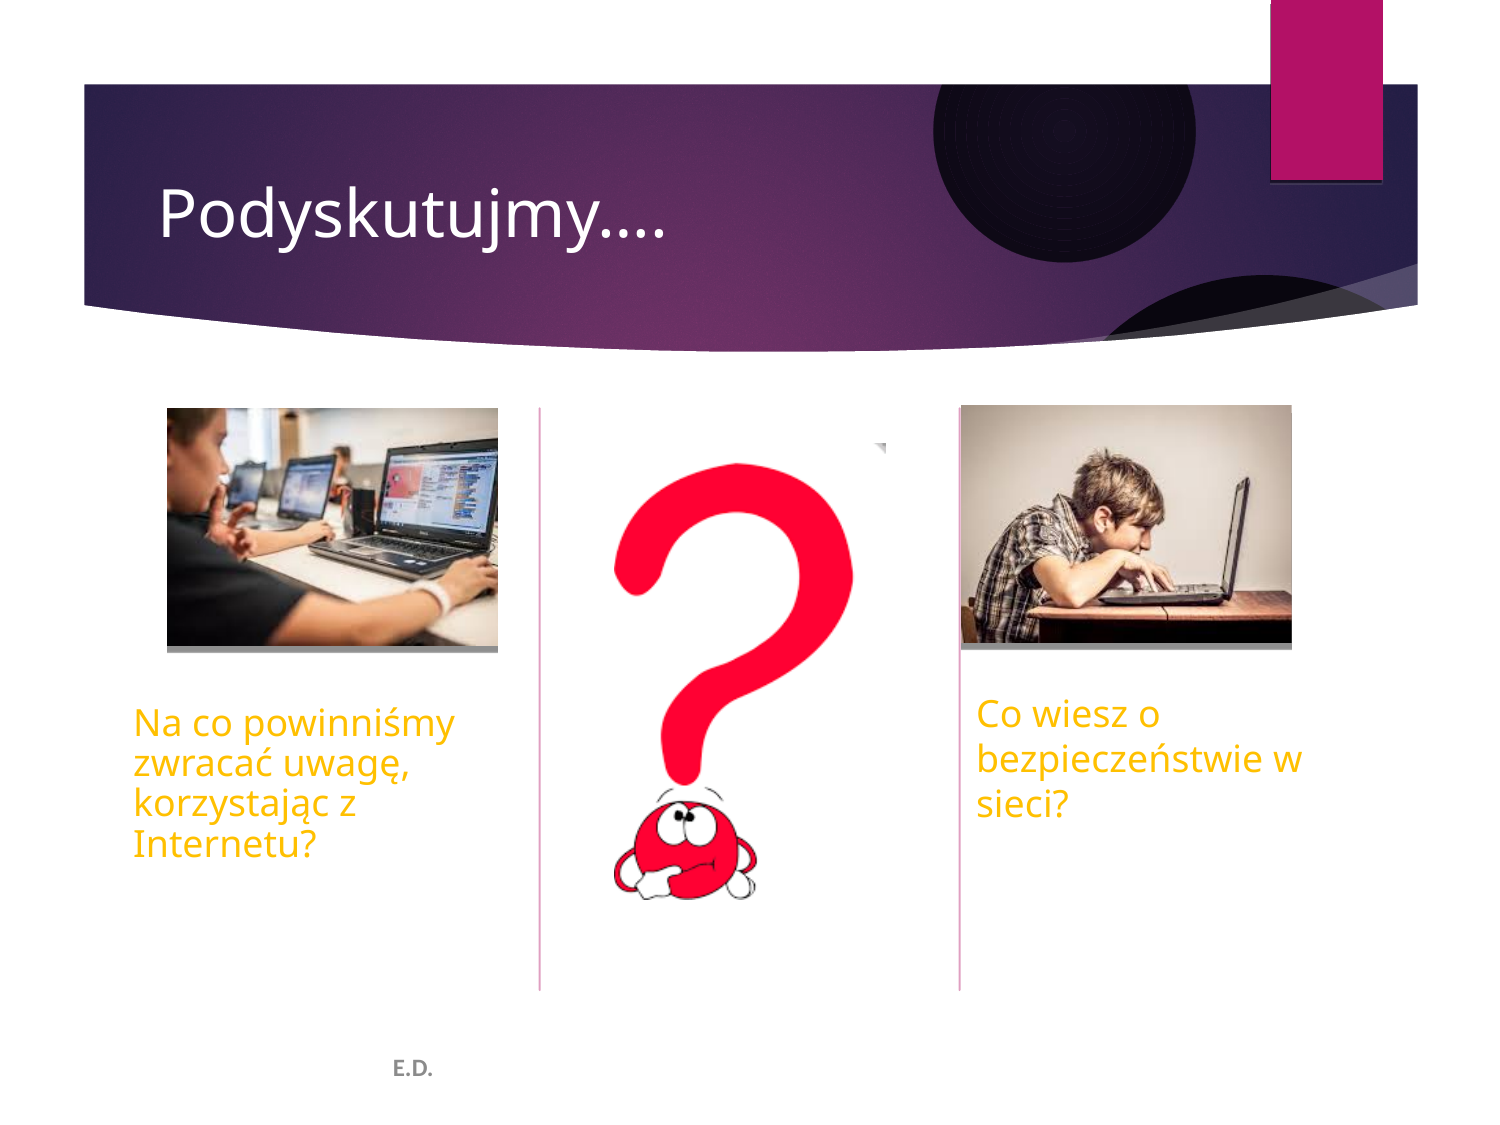

# Podyskutujmy….
Co wiesz o bezpieczeństwie w sieci?
Na co powinniśmy zwracać uwagę, korzystając z Internetu?
E.D.